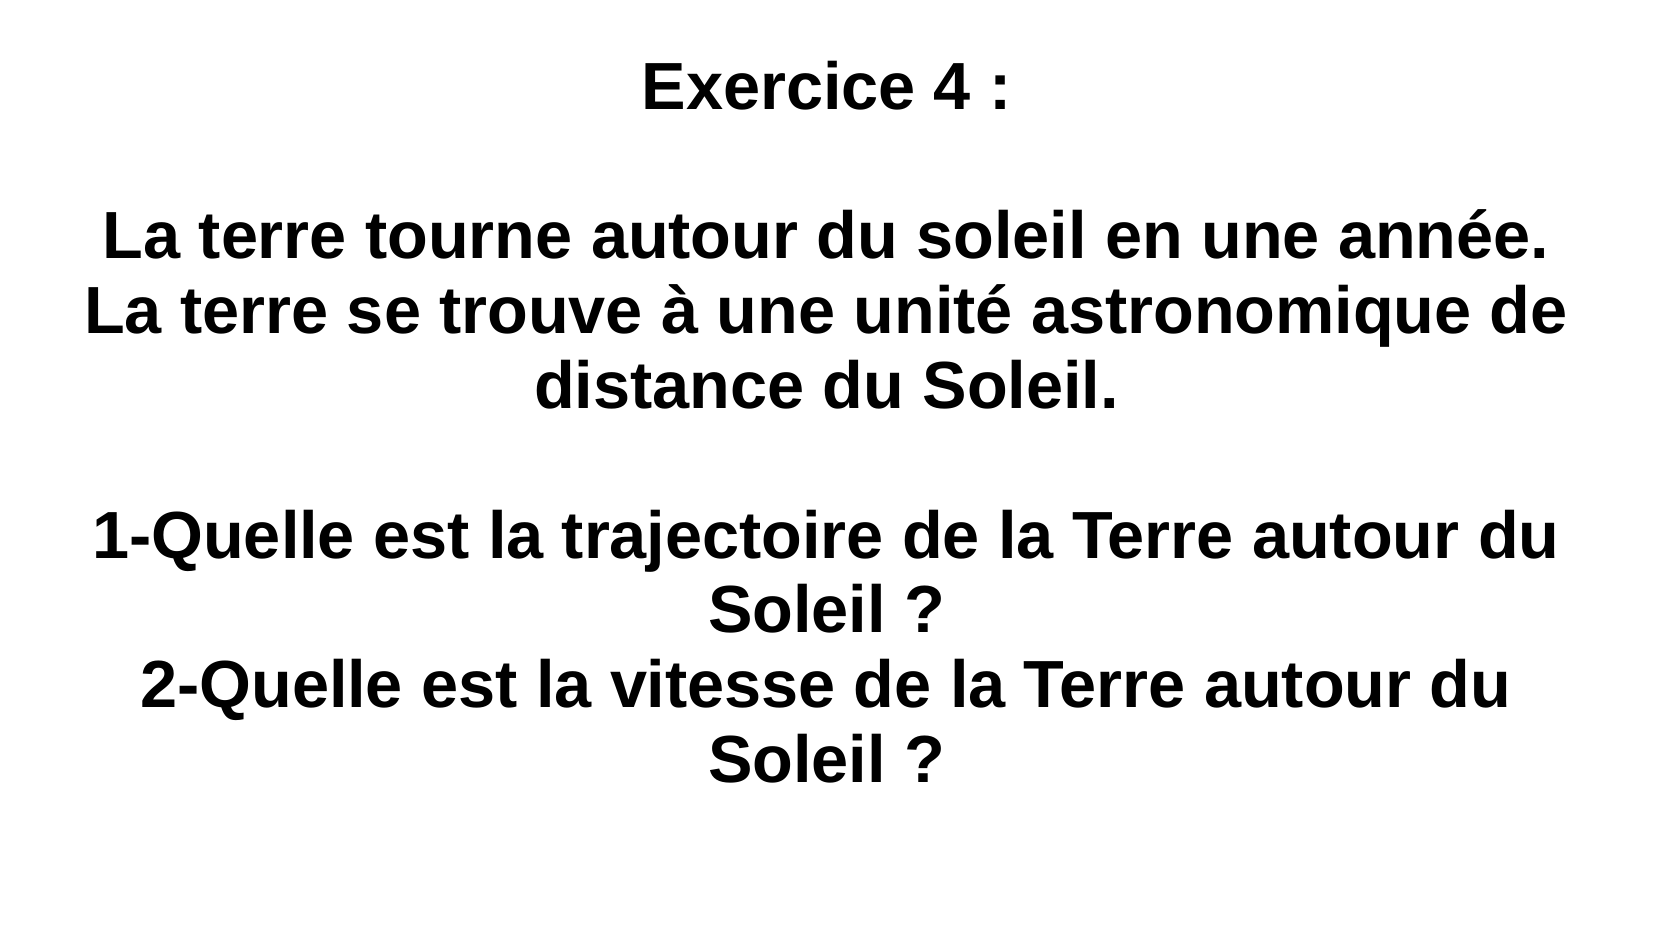

# Exercice 4 :
La terre tourne autour du soleil en une année.
La terre se trouve à une unité astronomique de distance du Soleil.
1-Quelle est la trajectoire de la Terre autour du Soleil ?
2-Quelle est la vitesse de la Terre autour du Soleil ?